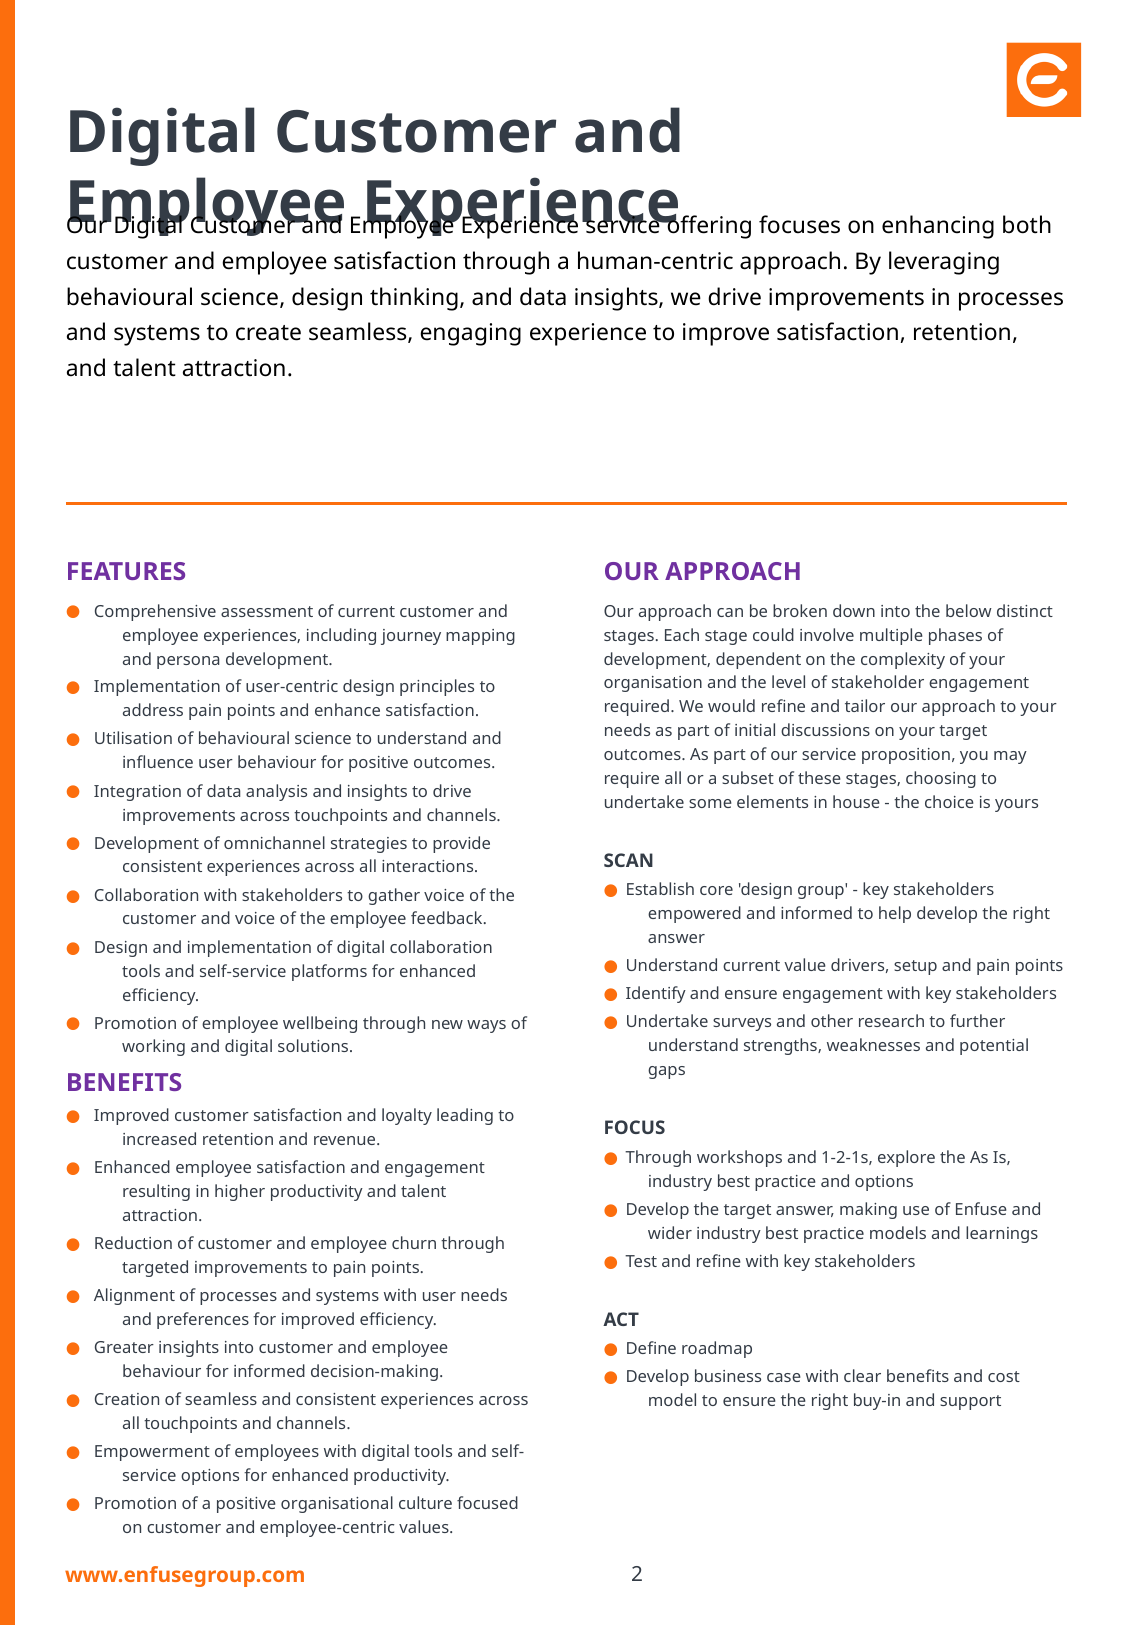

Digital Customer and Employee Experience
Our Digital Customer and Employee Experience service offering focuses on enhancing both customer and employee satisfaction through a human-centric approach. By leveraging behavioural science, design thinking, and data insights, we drive improvements in processes and systems to create seamless, engaging experience to improve satisfaction, retention, and talent attraction.
FEATURES
OUR APPROACH
Comprehensive assessment of current customer and employee experiences, including journey mapping and persona development.
Implementation of user-centric design principles to address pain points and enhance satisfaction.
Utilisation of behavioural science to understand and influence user behaviour for positive outcomes.
Integration of data analysis and insights to drive improvements across touchpoints and channels.
Development of omnichannel strategies to provide consistent experiences across all interactions.
Collaboration with stakeholders to gather voice of the customer and voice of the employee feedback.
Design and implementation of digital collaboration tools and self-service platforms for enhanced efficiency.
Promotion of employee wellbeing through new ways of working and digital solutions.
BENEFITS
Improved customer satisfaction and loyalty leading to increased retention and revenue.
Enhanced employee satisfaction and engagement resulting in higher productivity and talent attraction.
Reduction of customer and employee churn through targeted improvements to pain points.
Alignment of processes and systems with user needs and preferences for improved efficiency.
Greater insights into customer and employee behaviour for informed decision-making.
Creation of seamless and consistent experiences across all touchpoints and channels.
Empowerment of employees with digital tools and self-service options for enhanced productivity.
Promotion of a positive organisational culture focused on customer and employee-centric values.
Our approach can be broken down into the below distinct stages. Each stage could involve multiple phases of development, dependent on the complexity of your organisation and the level of stakeholder engagement required. We would refine and tailor our approach to your needs as part of initial discussions on your target outcomes. As part of our service proposition, you may require all or a subset of these stages, choosing to undertake some elements in house - the choice is yours
SCAN
Establish core 'design group' - key stakeholders empowered and informed to help develop the right answer
Understand current value drivers, setup and pain points
Identify and ensure engagement with key stakeholders
Undertake surveys and other research to further understand strengths, weaknesses and potential gaps
FOCUS
Through workshops and 1-2-1s, explore the As Is, industry best practice and options
Develop the target answer, making use of Enfuse and wider industry best practice models and learnings
Test and refine with key stakeholders
ACT
Define roadmap
Develop business case with clear benefits and cost model to ensure the right buy-in and support